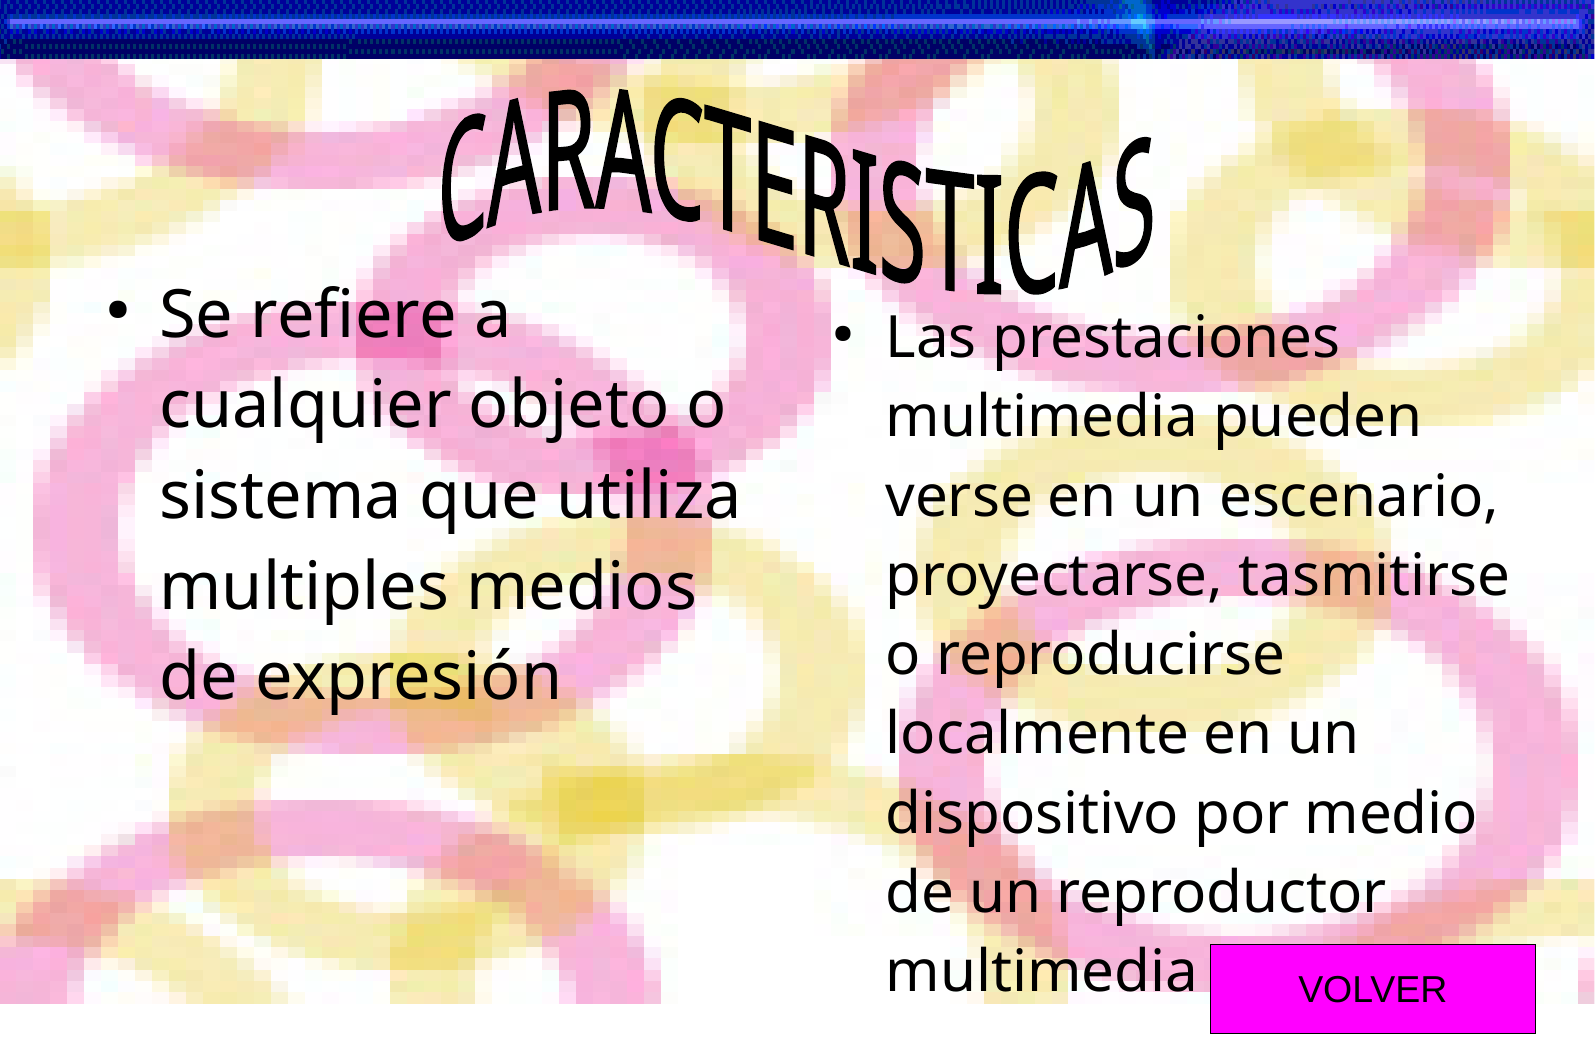

CARACTERISTICAS
# Se refiere a cualquier objeto o sistema que utiliza multiples medios de expresión
Las prestaciones multimedia pueden verse en un escenario, proyectarse, tasmitirse o reproducirse localmente en un dispositivo por medio de un reproductor multimedia
VOLVER